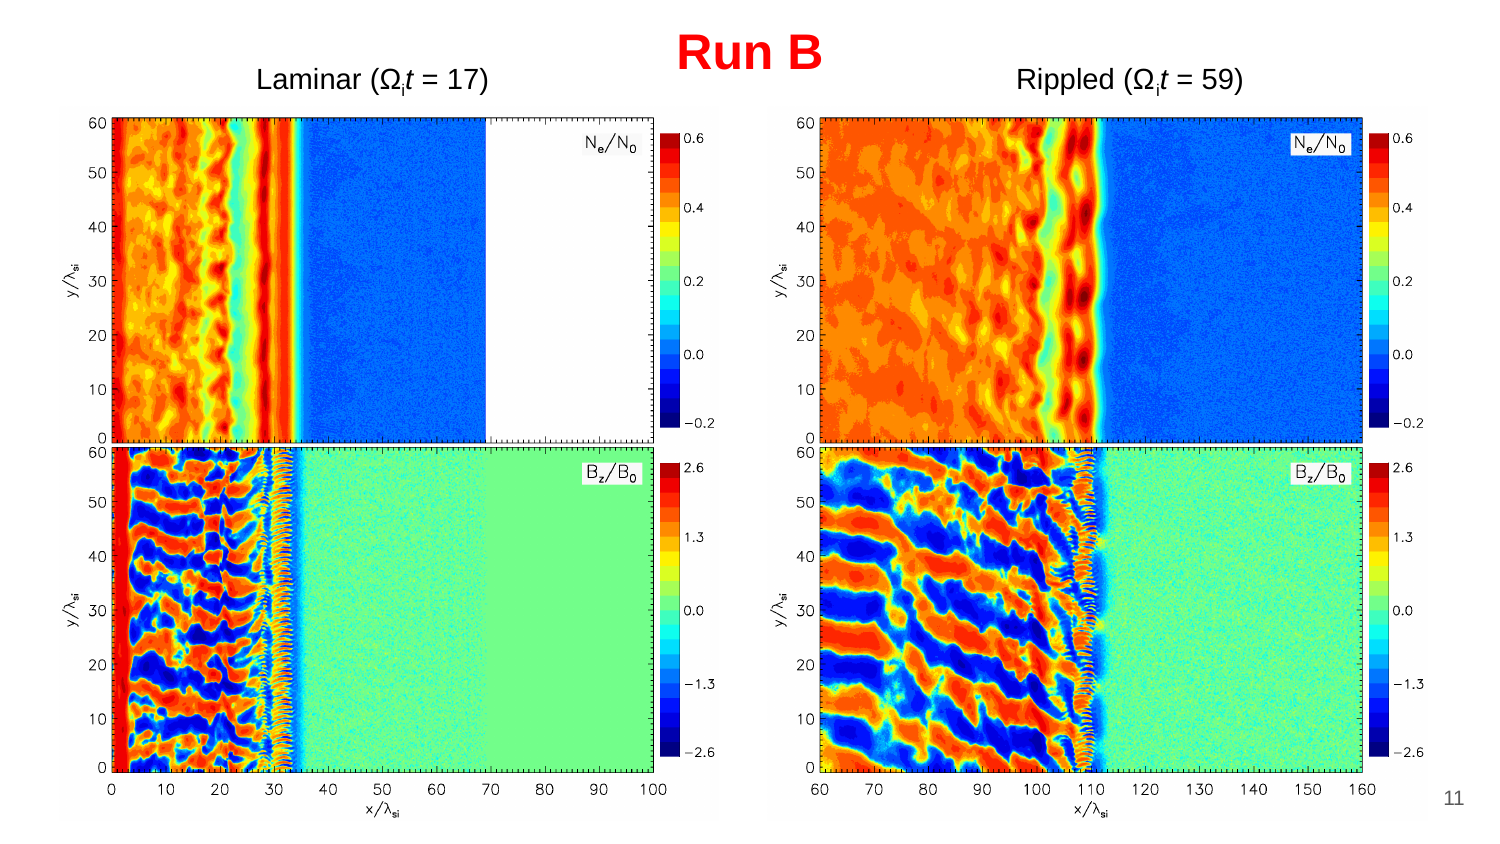

# Run B
Laminar (Ωit = 17) Rippled (Ωit = 59)